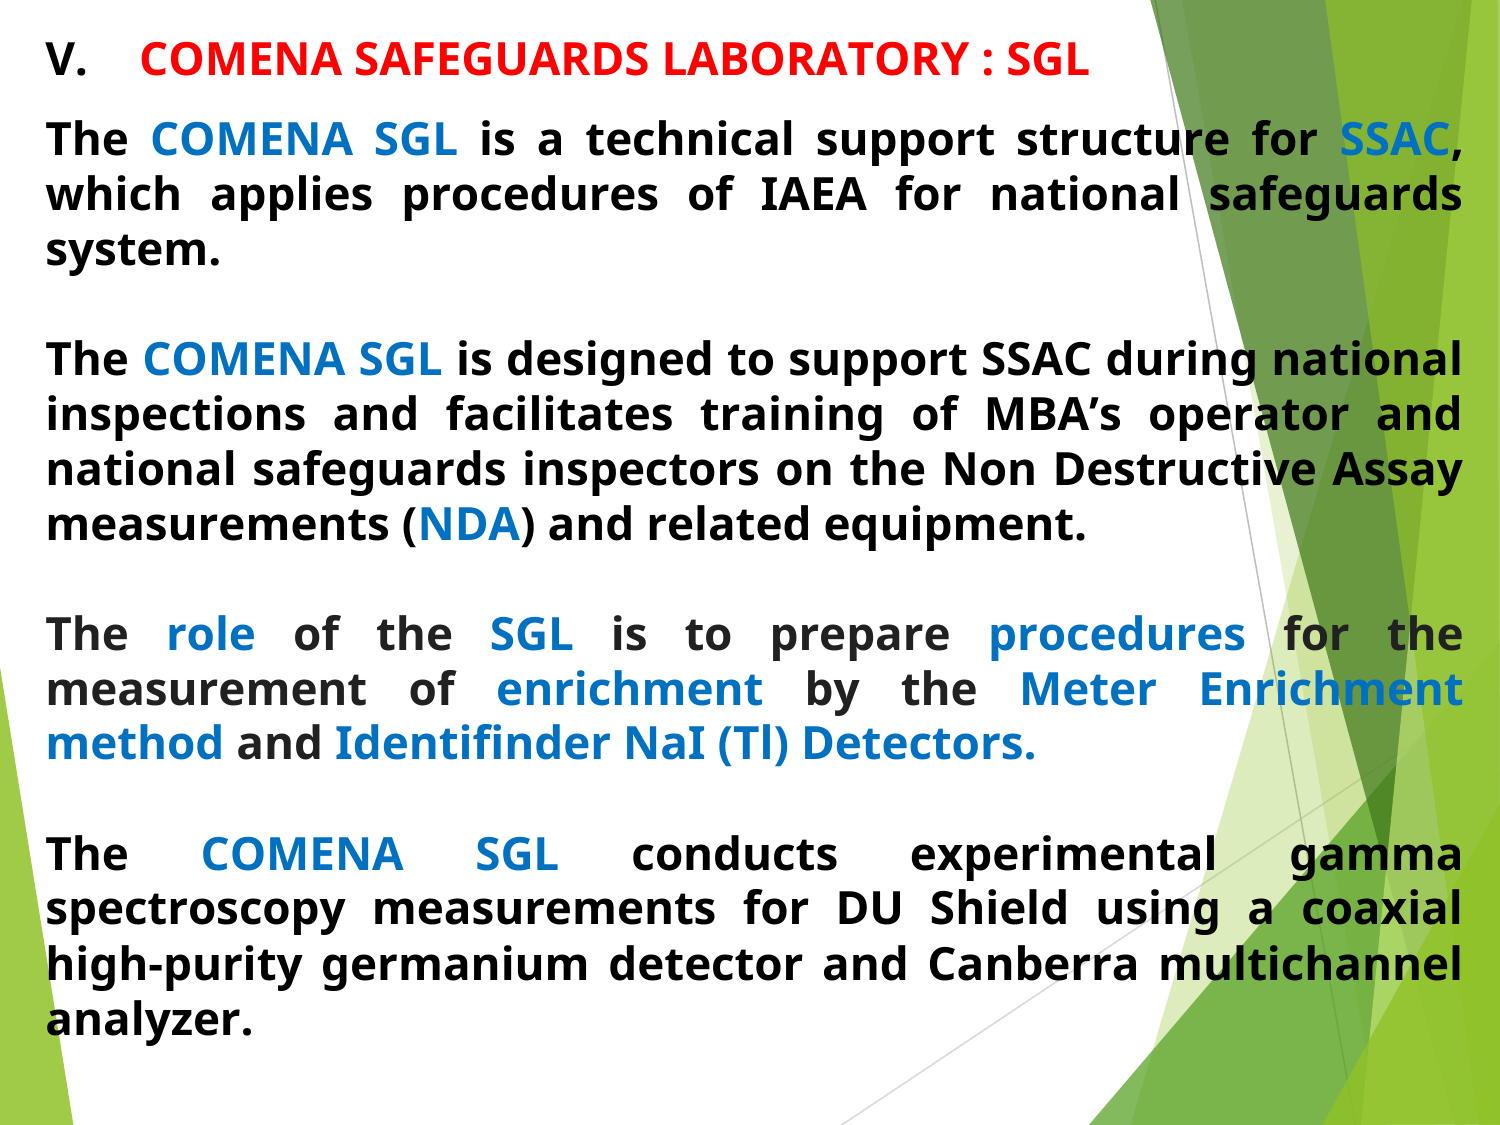

COMENA SAFEGUARDS LABORATORY : SGL
The COMENA SGL is a technical support structure for SSAC, which applies procedures of IAEA for national safeguards system.
The COMENA SGL is designed to support SSAC during national inspections and facilitates training of MBA’s operator and national safeguards inspectors on the Non Destructive Assay measurements (NDA) and related equipment.
The role of the SGL is to prepare procedures for the measurement of enrichment by the Meter Enrichment method and Identifinder NaI (Tl) Detectors.
The COMENA SGL conducts experimental gamma spectroscopy measurements for DU Shield using a coaxial high-purity germanium detector and Canberra multichannel analyzer.